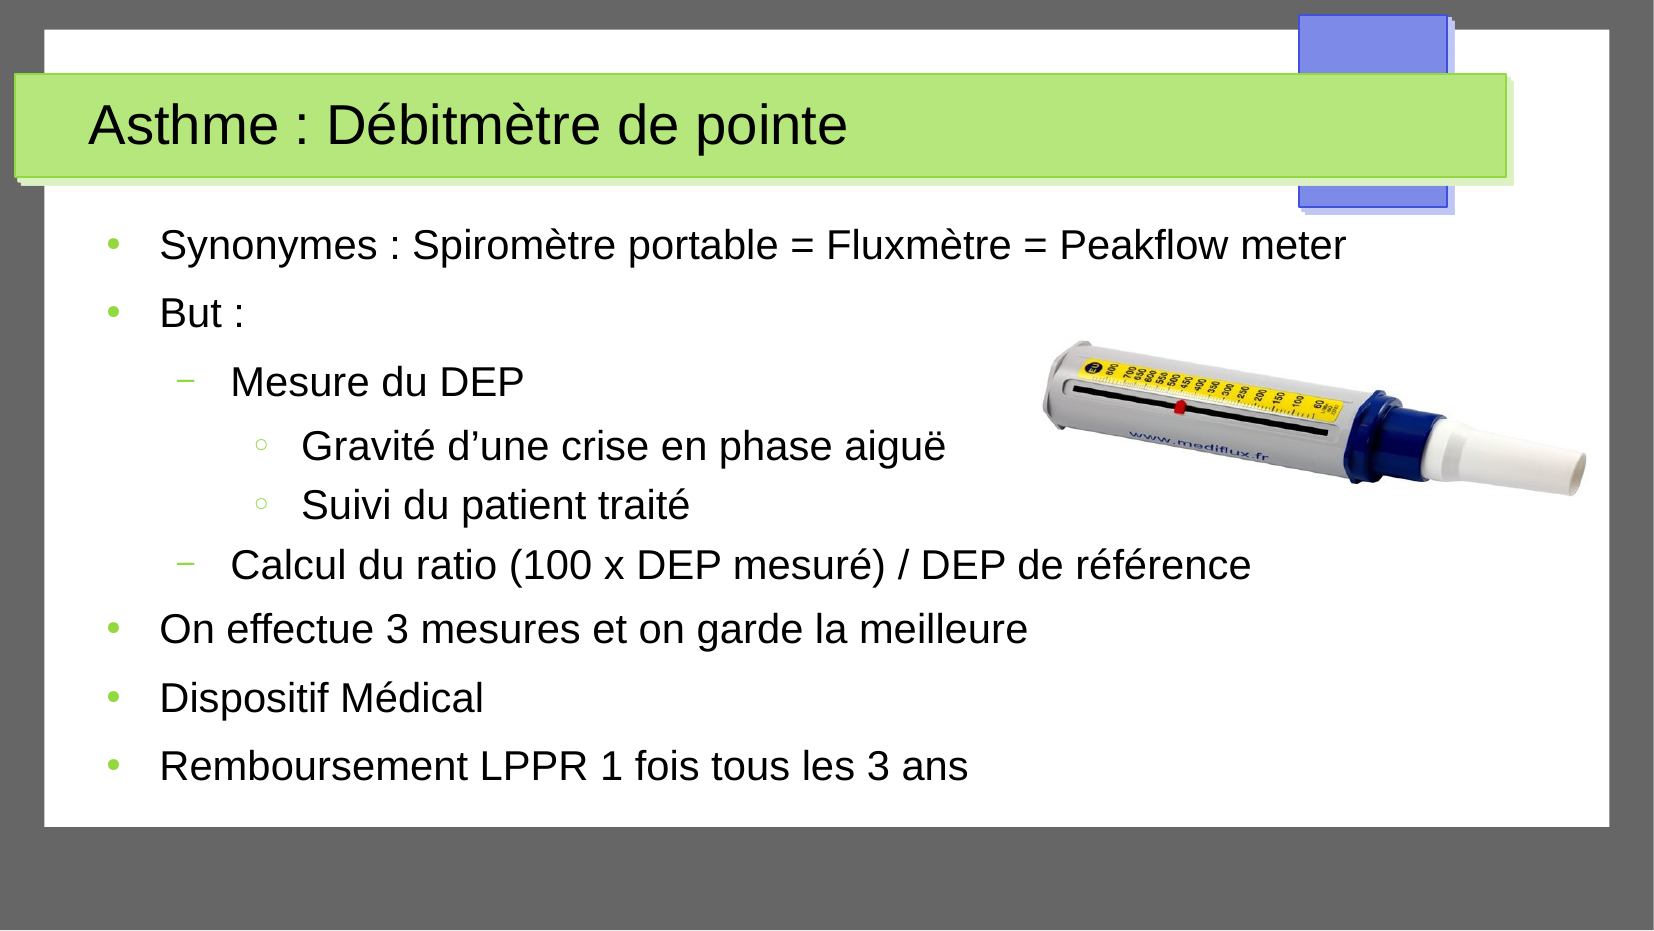

# Asthme : Débitmètre de pointe
Synonymes : Spiromètre portable = Fluxmètre = Peakflow meter
But :
Mesure du DEP
Gravité d’une crise en phase aiguë
Suivi du patient traité
Calcul du ratio (100 x DEP mesuré) / DEP de référence
On effectue 3 mesures et on garde la meilleure
Dispositif Médical
Remboursement LPPR 1 fois tous les 3 ans